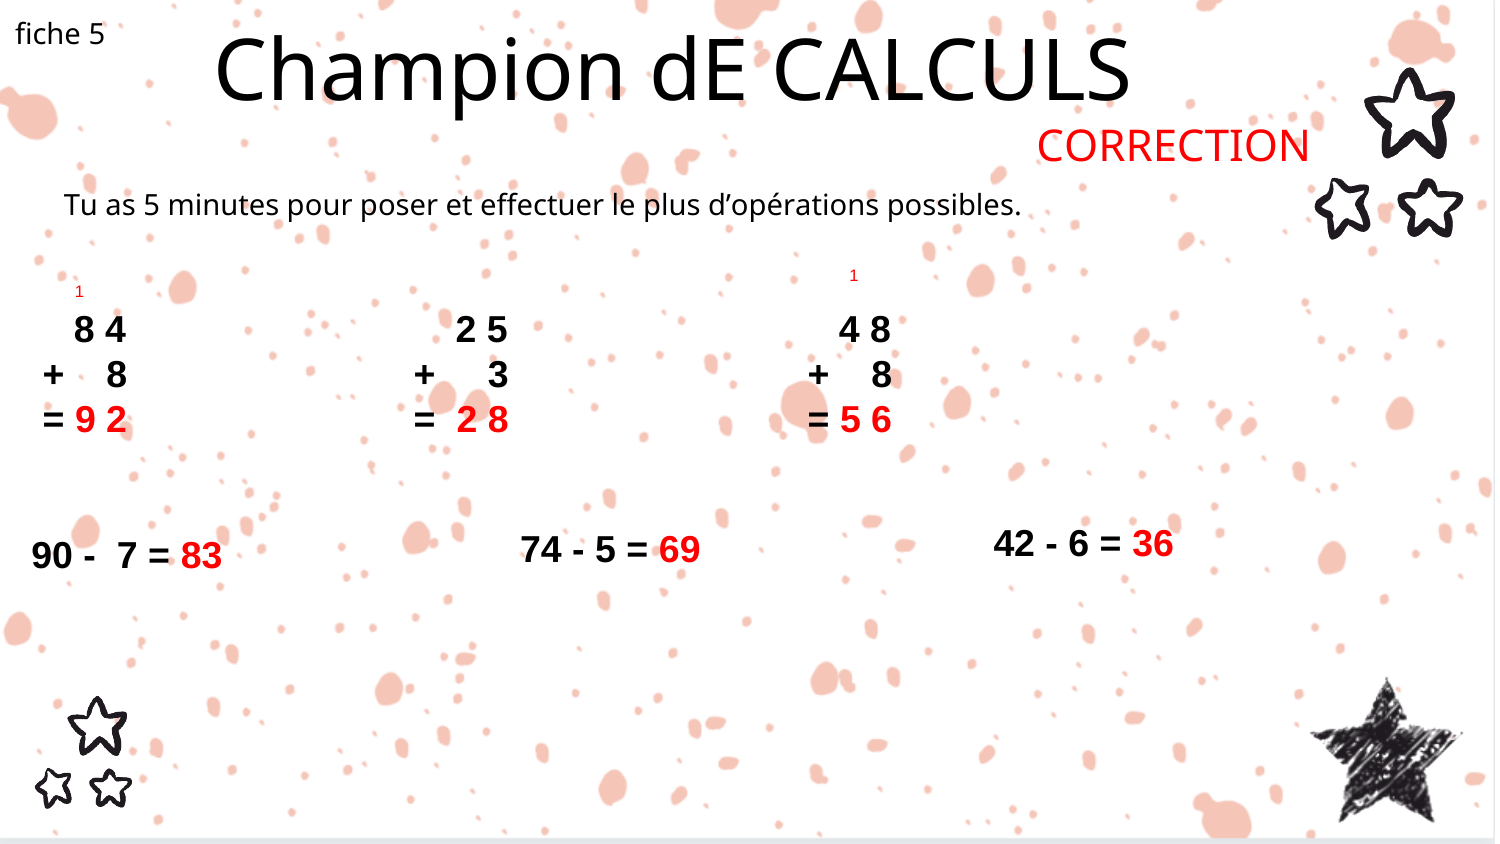

fiche 5
Champion dE CALCULS
CORRECTION
Tu as 5 minutes pour poser et effectuer le plus d’opérations possibles.
1
1
 8 4
+ 8
= 9 2
 2 5
+ 3
= 2 8
 4 8
+ 8
= 5 6
 42 - 6 = 36
 74 - 5 = 69
 90 - 7 = 83